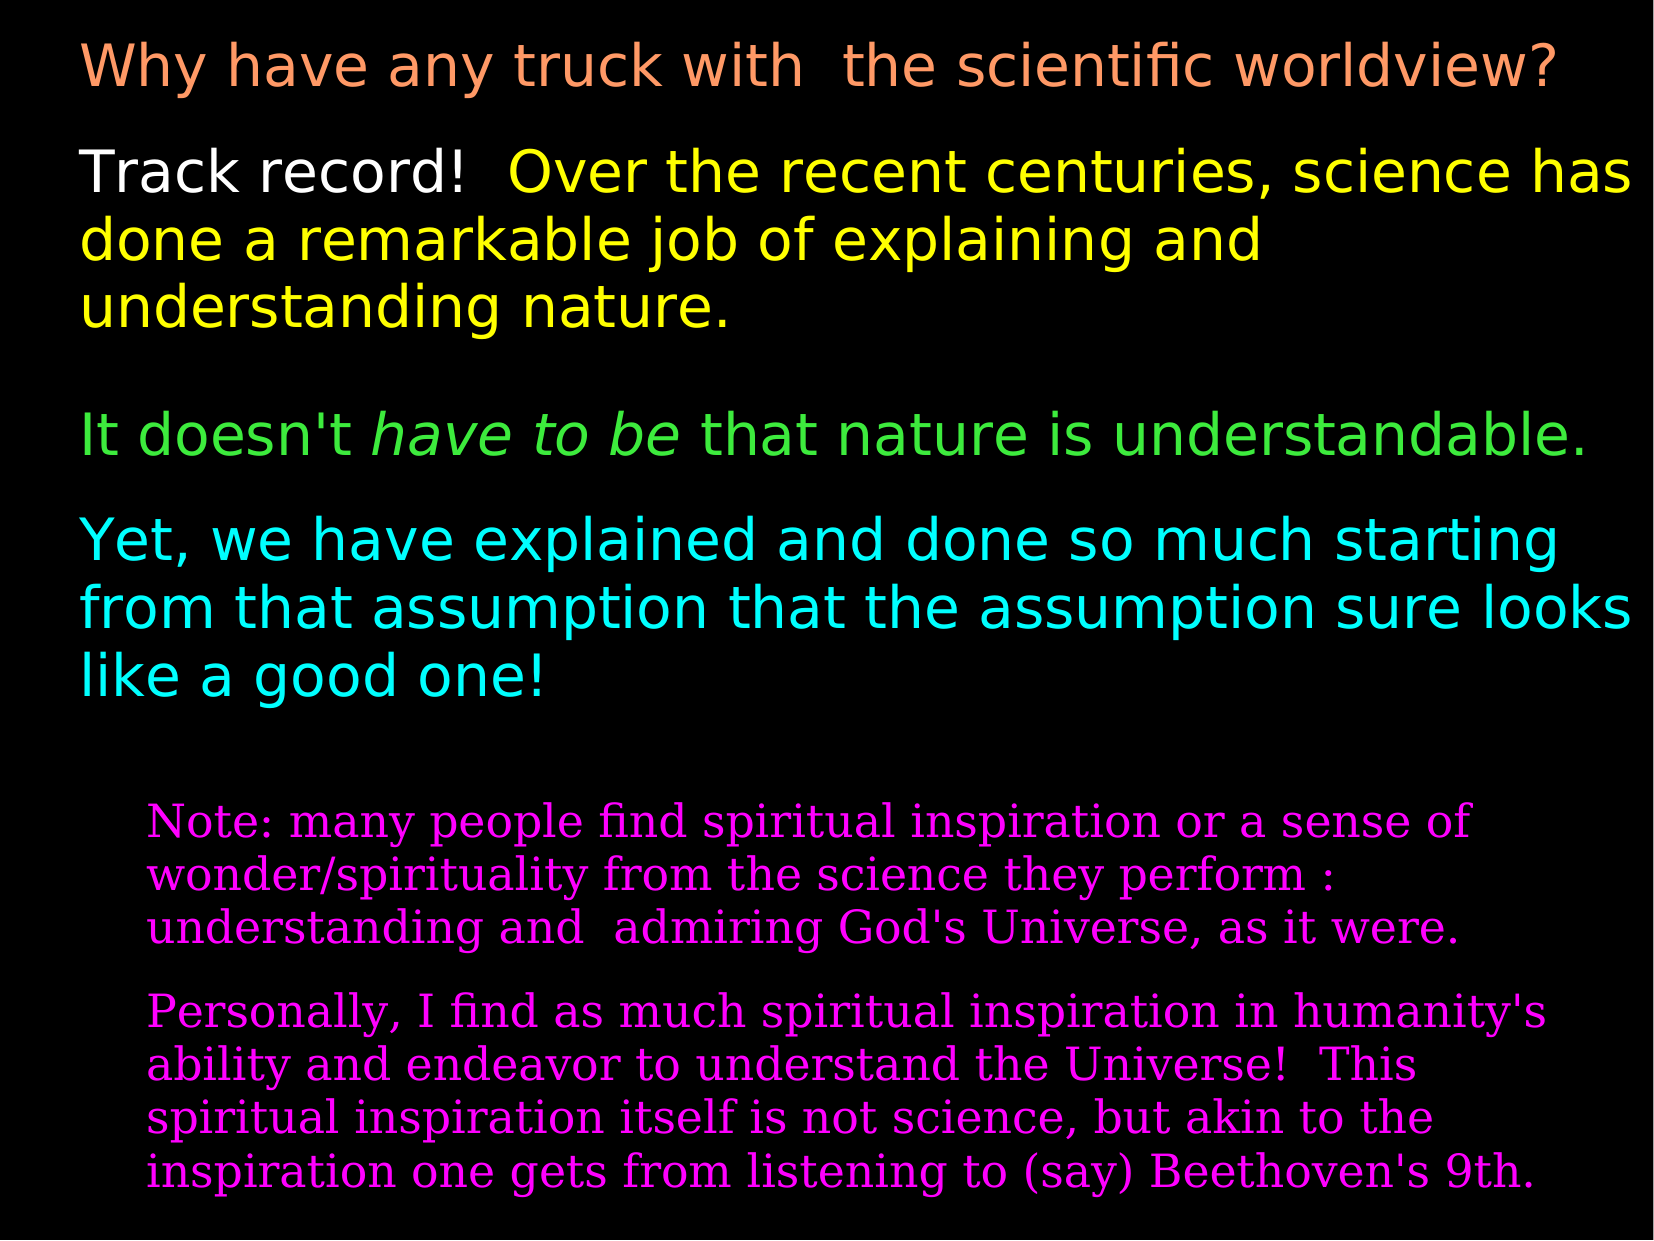

Why have any truck with the scientific worldview?
Track record! Over the recent centuries, science has done a remarkable job of explaining and understanding nature.
It doesn't have to be that nature is understandable.
Yet, we have explained and done so much starting from that assumption that the assumption sure looks like a good one!
Note: many people find spiritual inspiration or a sense of wonder/spirituality from the science they perform : understanding and admiring God's Universe, as it were.
Personally, I find as much spiritual inspiration in humanity's ability and endeavor to understand the Universe! This spiritual inspiration itself is not science, but akin to the inspiration one gets from listening to (say) Beethoven's 9th.